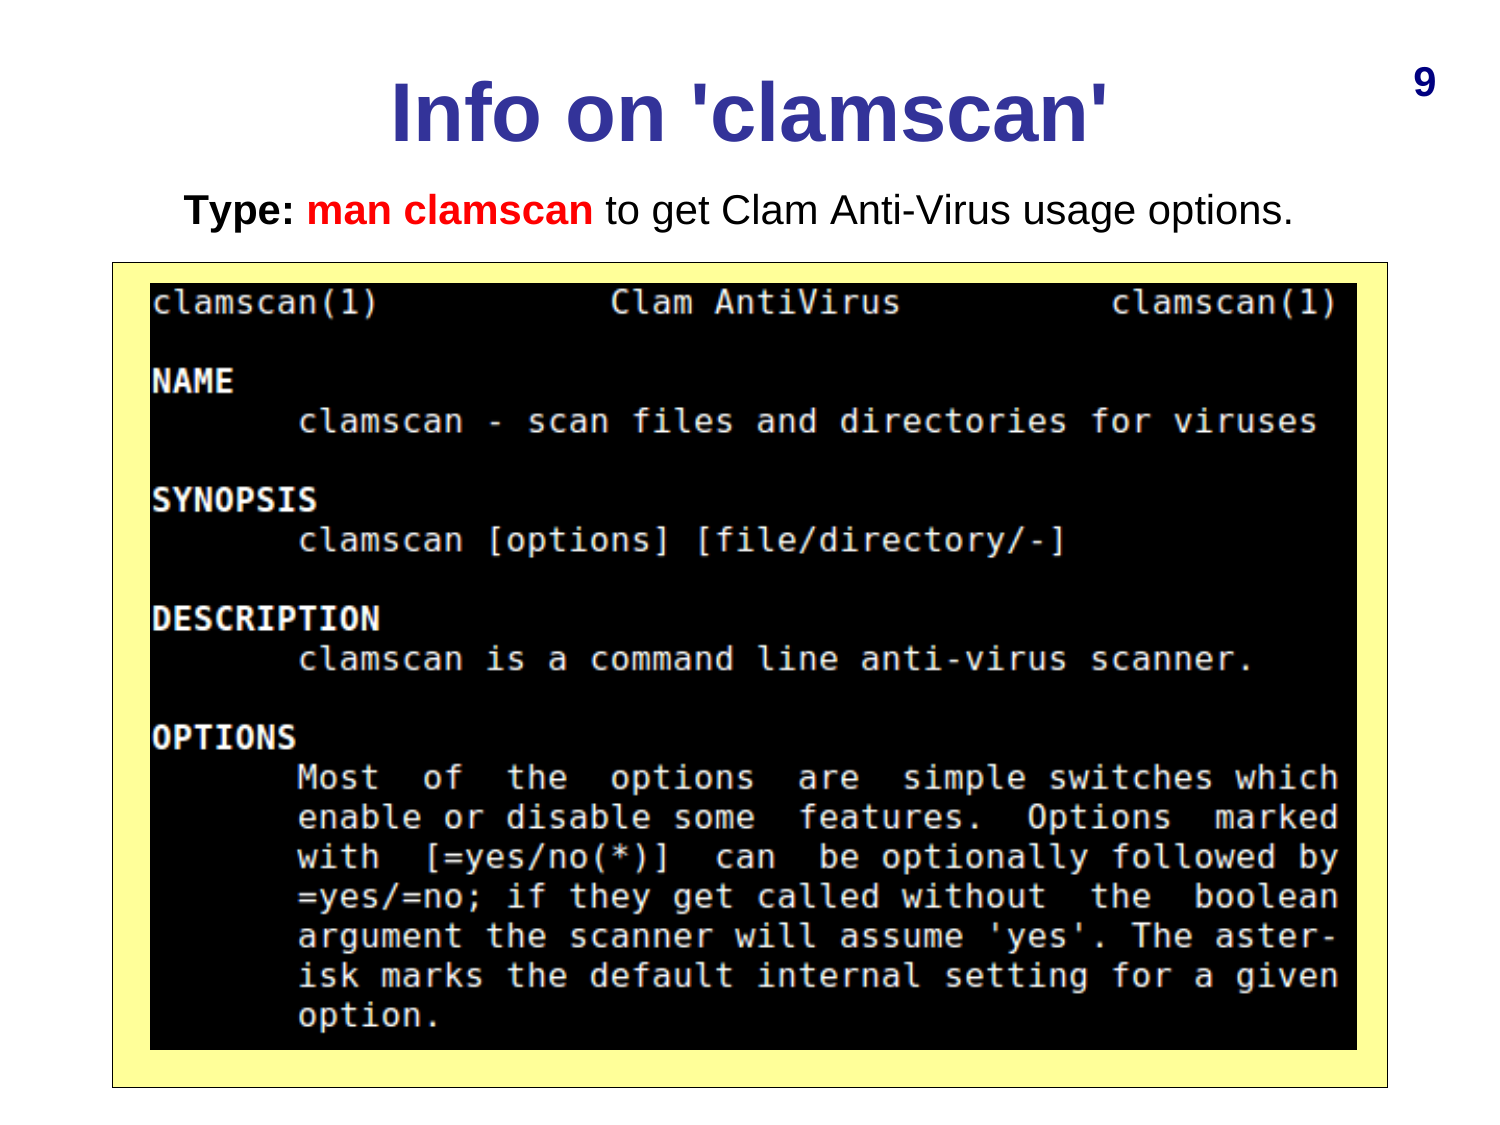

# Info on 'clamscan'
9
Type: man clamscan to get Clam Anti-Virus usage options.